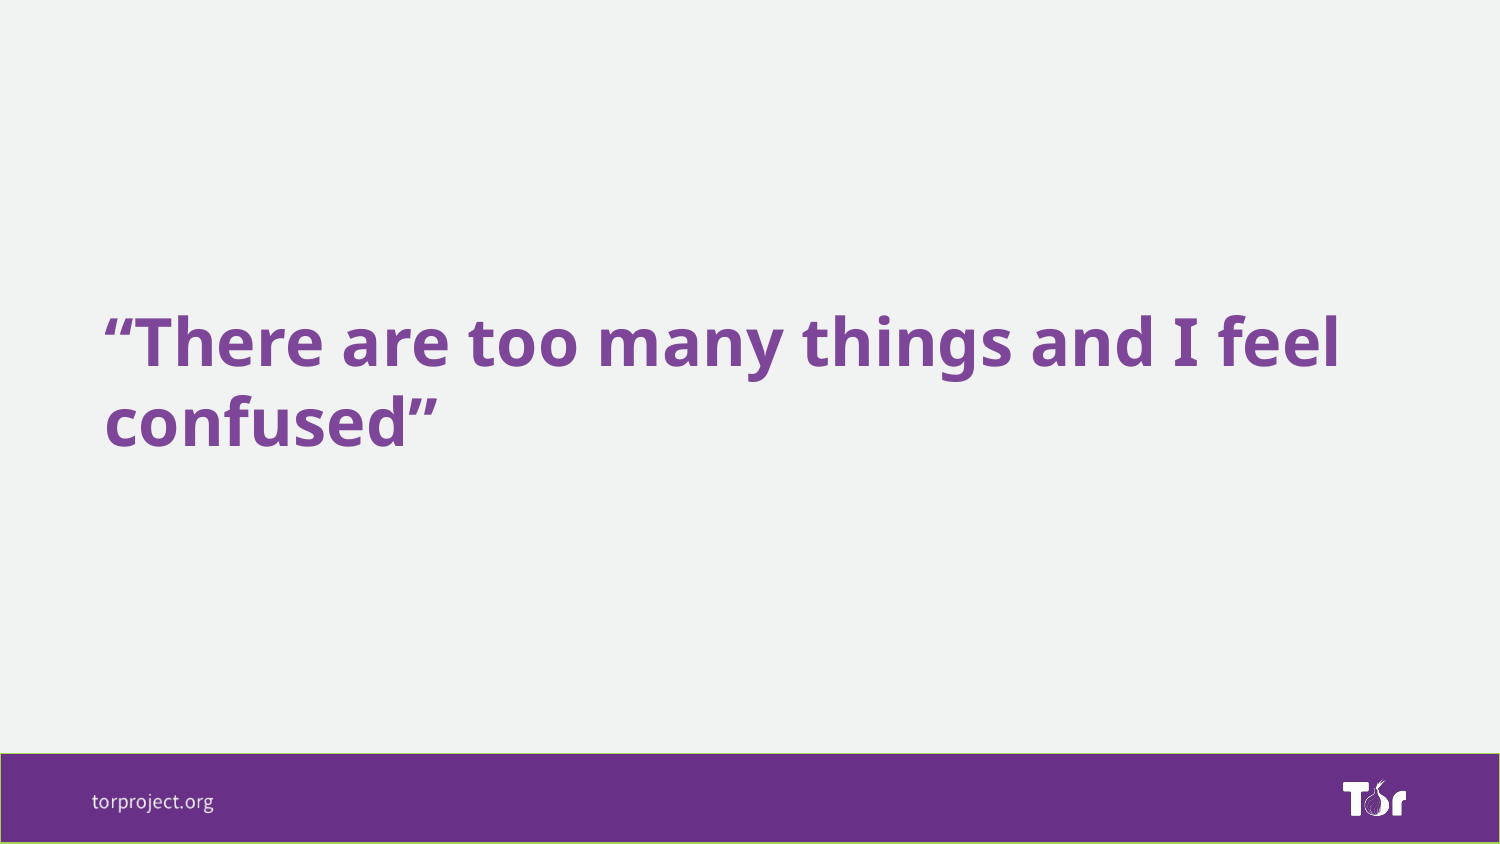

“There are too many things and I feel confused”